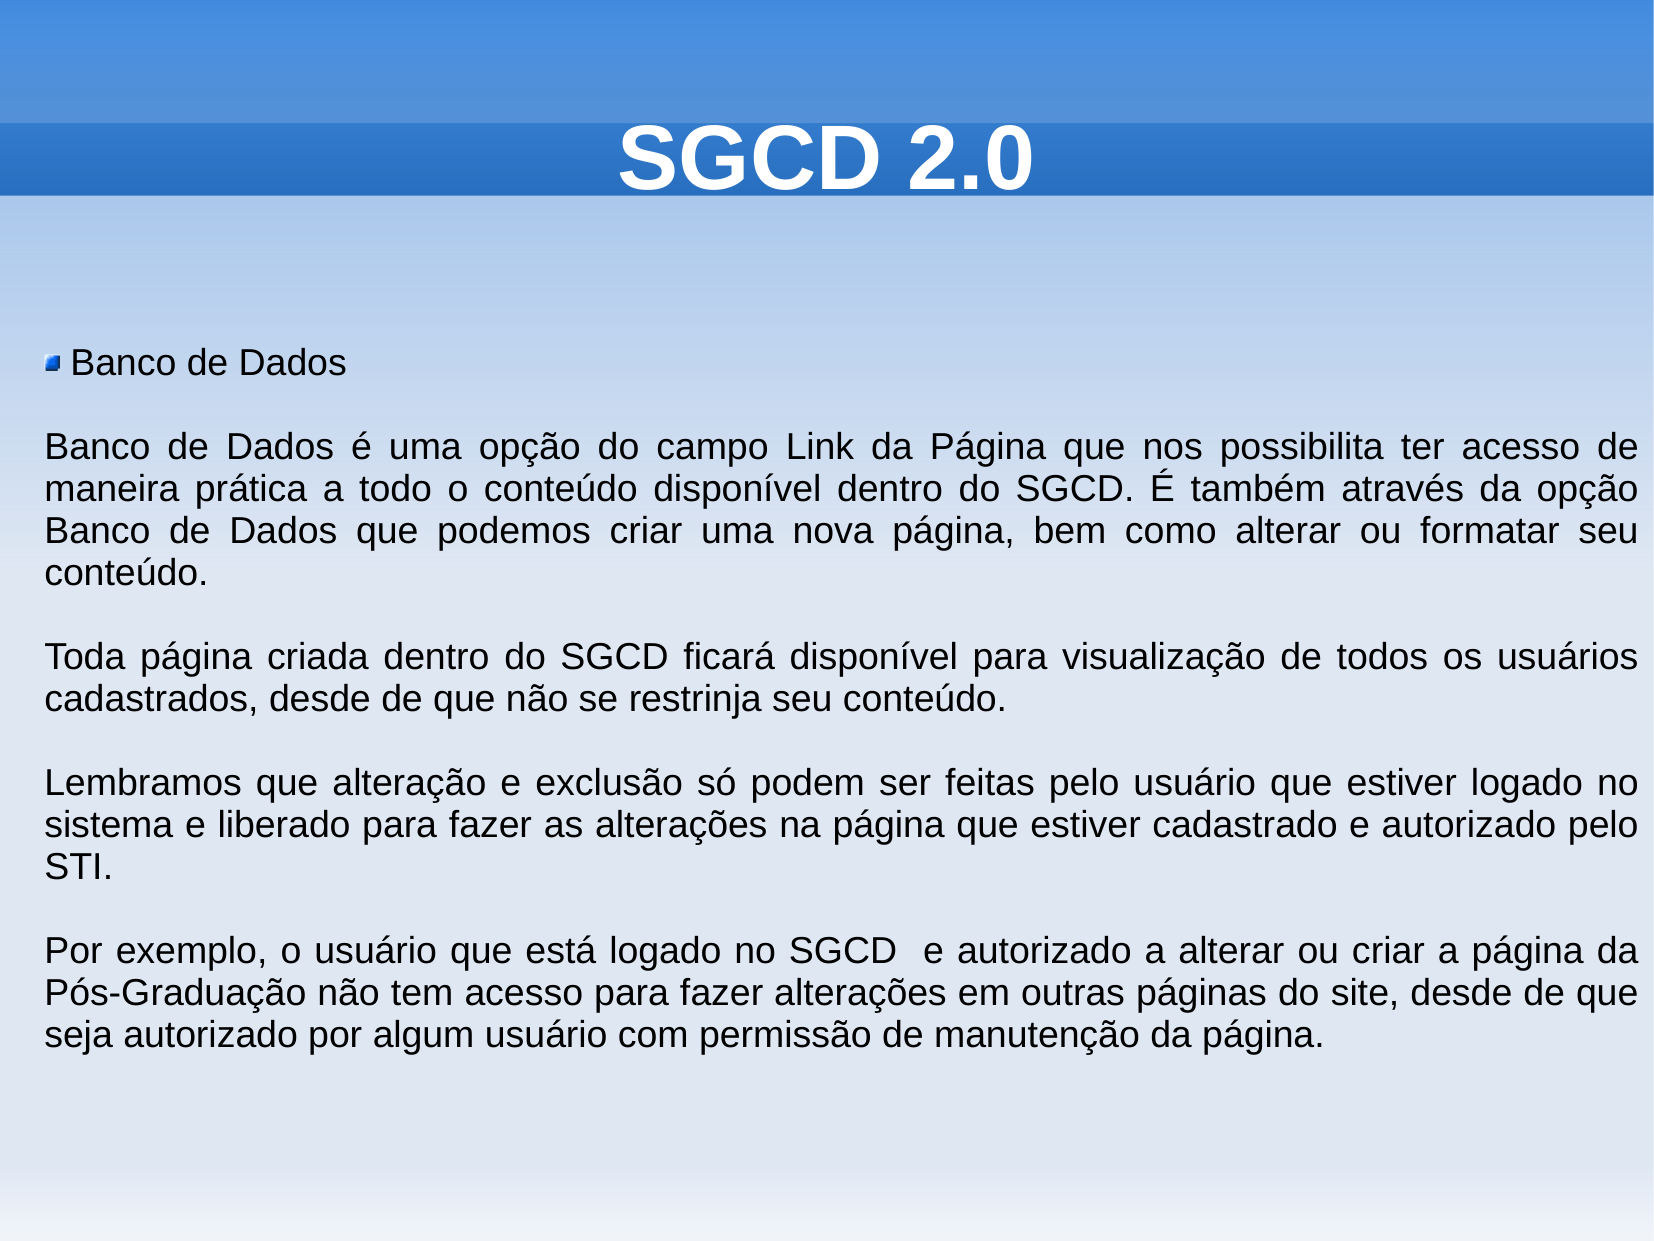

# SGCD 2.0
 Banco de Dados
Banco de Dados é uma opção do campo Link da Página que nos possibilita ter acesso de maneira prática a todo o conteúdo disponível dentro do SGCD. É também através da opção Banco de Dados que podemos criar uma nova página, bem como alterar ou formatar seu conteúdo.
Toda página criada dentro do SGCD ficará disponível para visualização de todos os usuários cadastrados, desde de que não se restrinja seu conteúdo.
Lembramos que alteração e exclusão só podem ser feitas pelo usuário que estiver logado no sistema e liberado para fazer as alterações na página que estiver cadastrado e autorizado pelo STI.
Por exemplo, o usuário que está logado no SGCD e autorizado a alterar ou criar a página da Pós-Graduação não tem acesso para fazer alterações em outras páginas do site, desde de que seja autorizado por algum usuário com permissão de manutenção da página.